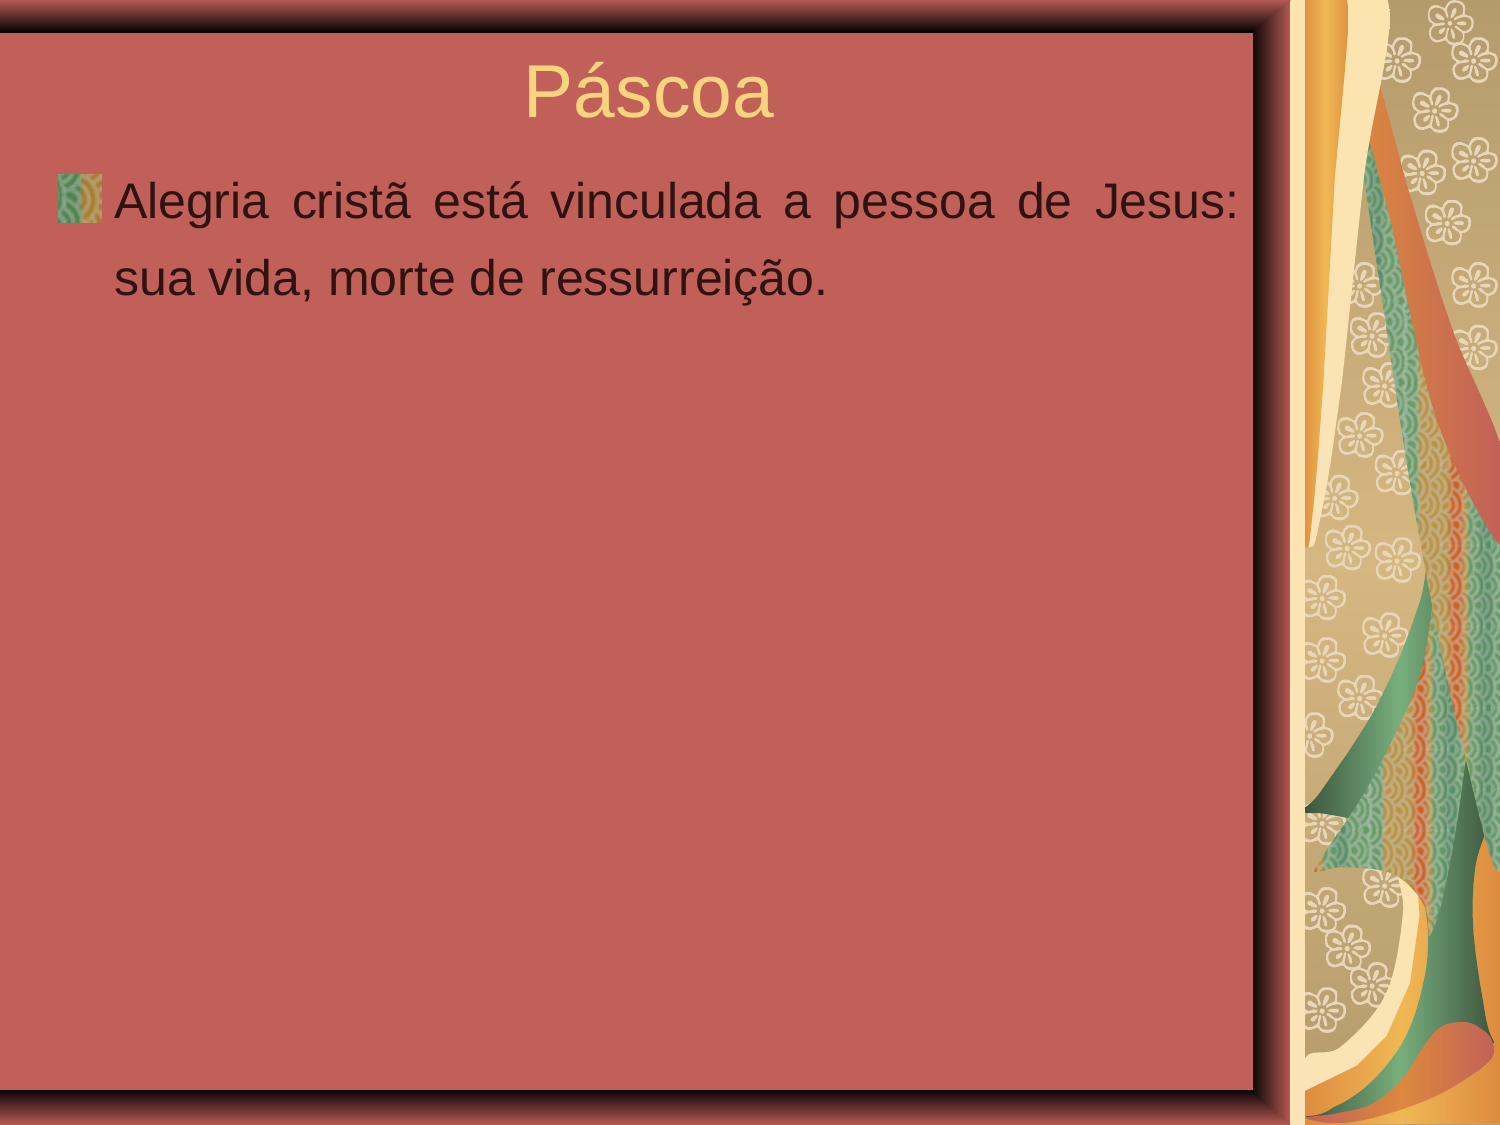

# Páscoa
Alegria cristã está vinculada a pessoa de Jesus: sua vida, morte de ressurreição.